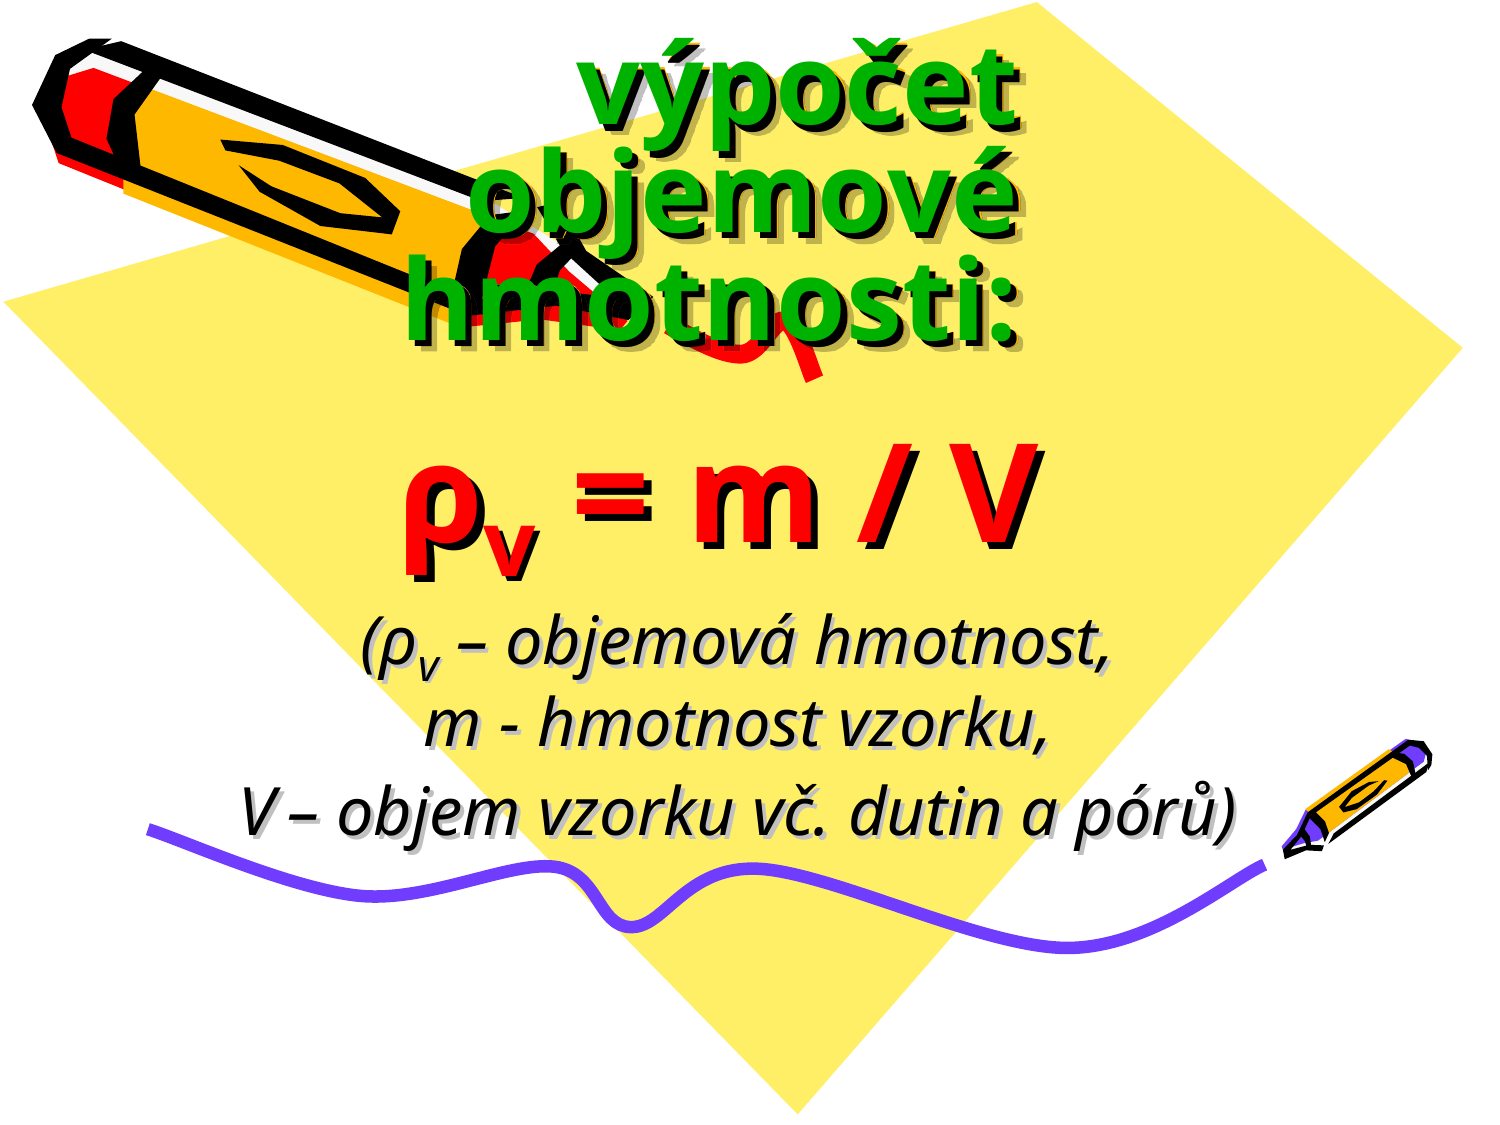

# výpočet objemové hmotnosti:
ρv = m / V
(ρv – objemová hmotnost,
m - hmotnost vzorku,
V – objem vzorku vč. dutin a pórů)